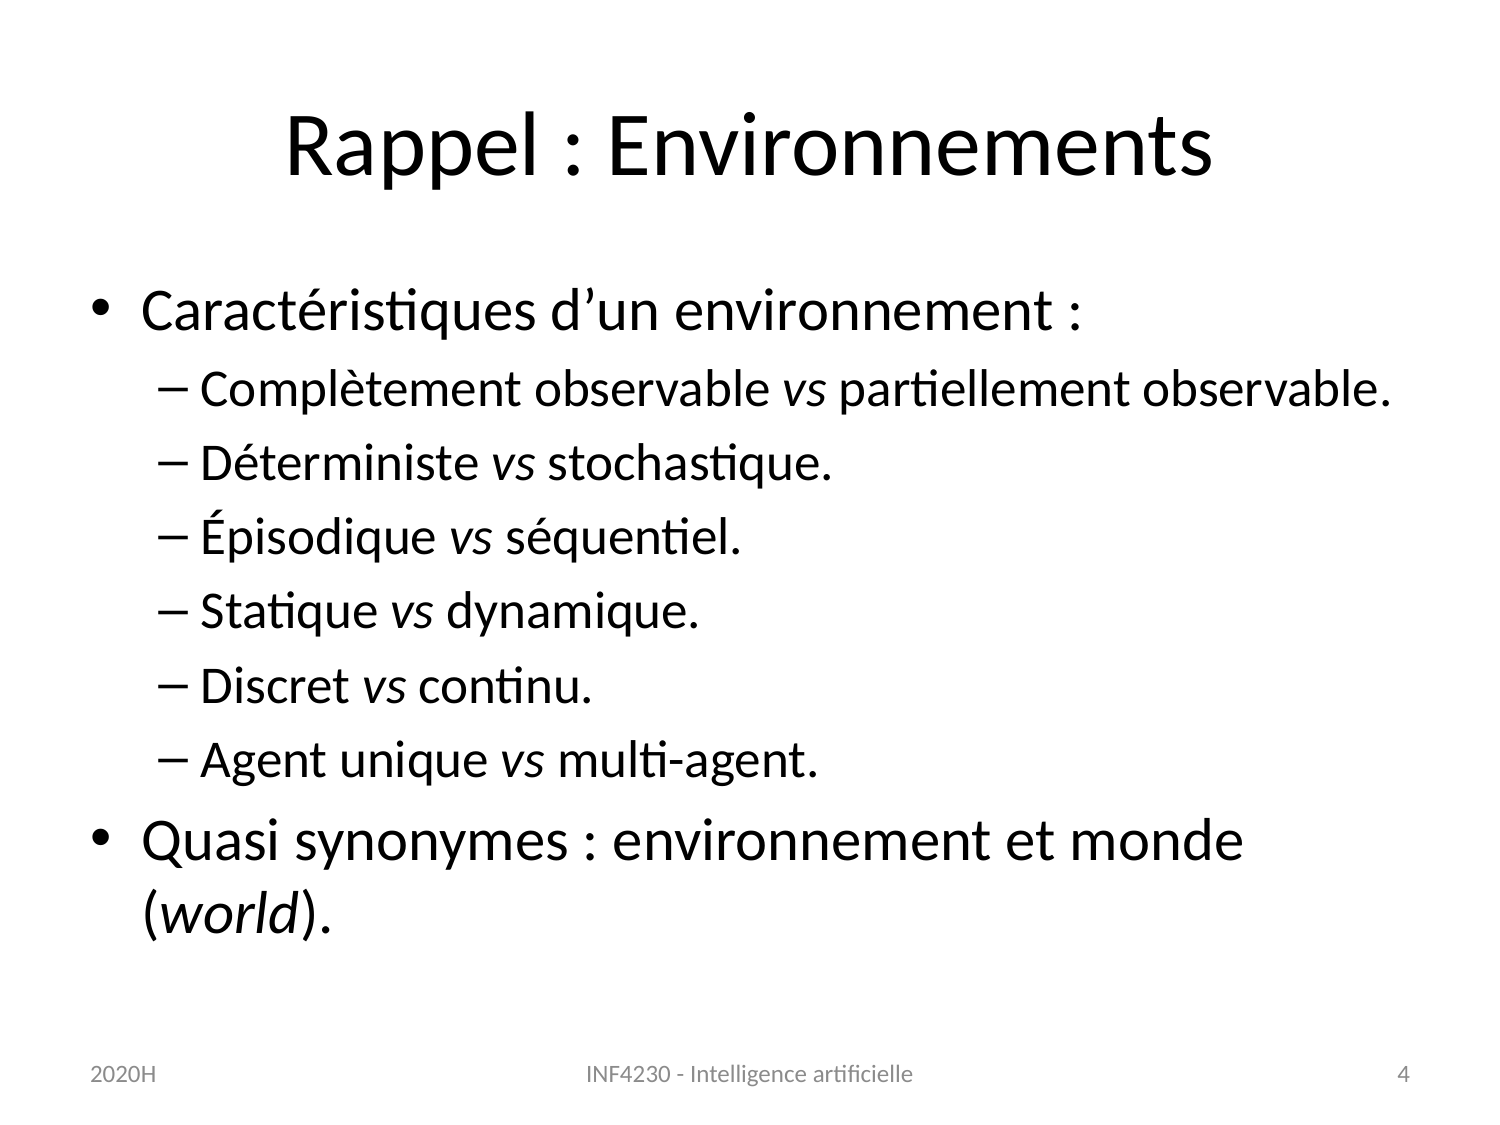

# Rappel : Environnements
Caractéristiques d’un environnement :
Complètement observable vs partiellement observable.
Déterministe vs stochastique.
Épisodique vs séquentiel.
Statique vs dynamique.
Discret vs continu.
Agent unique vs multi-agent.
Quasi synonymes : environnement et monde (world).
2020H
INF4230 - Intelligence artificielle